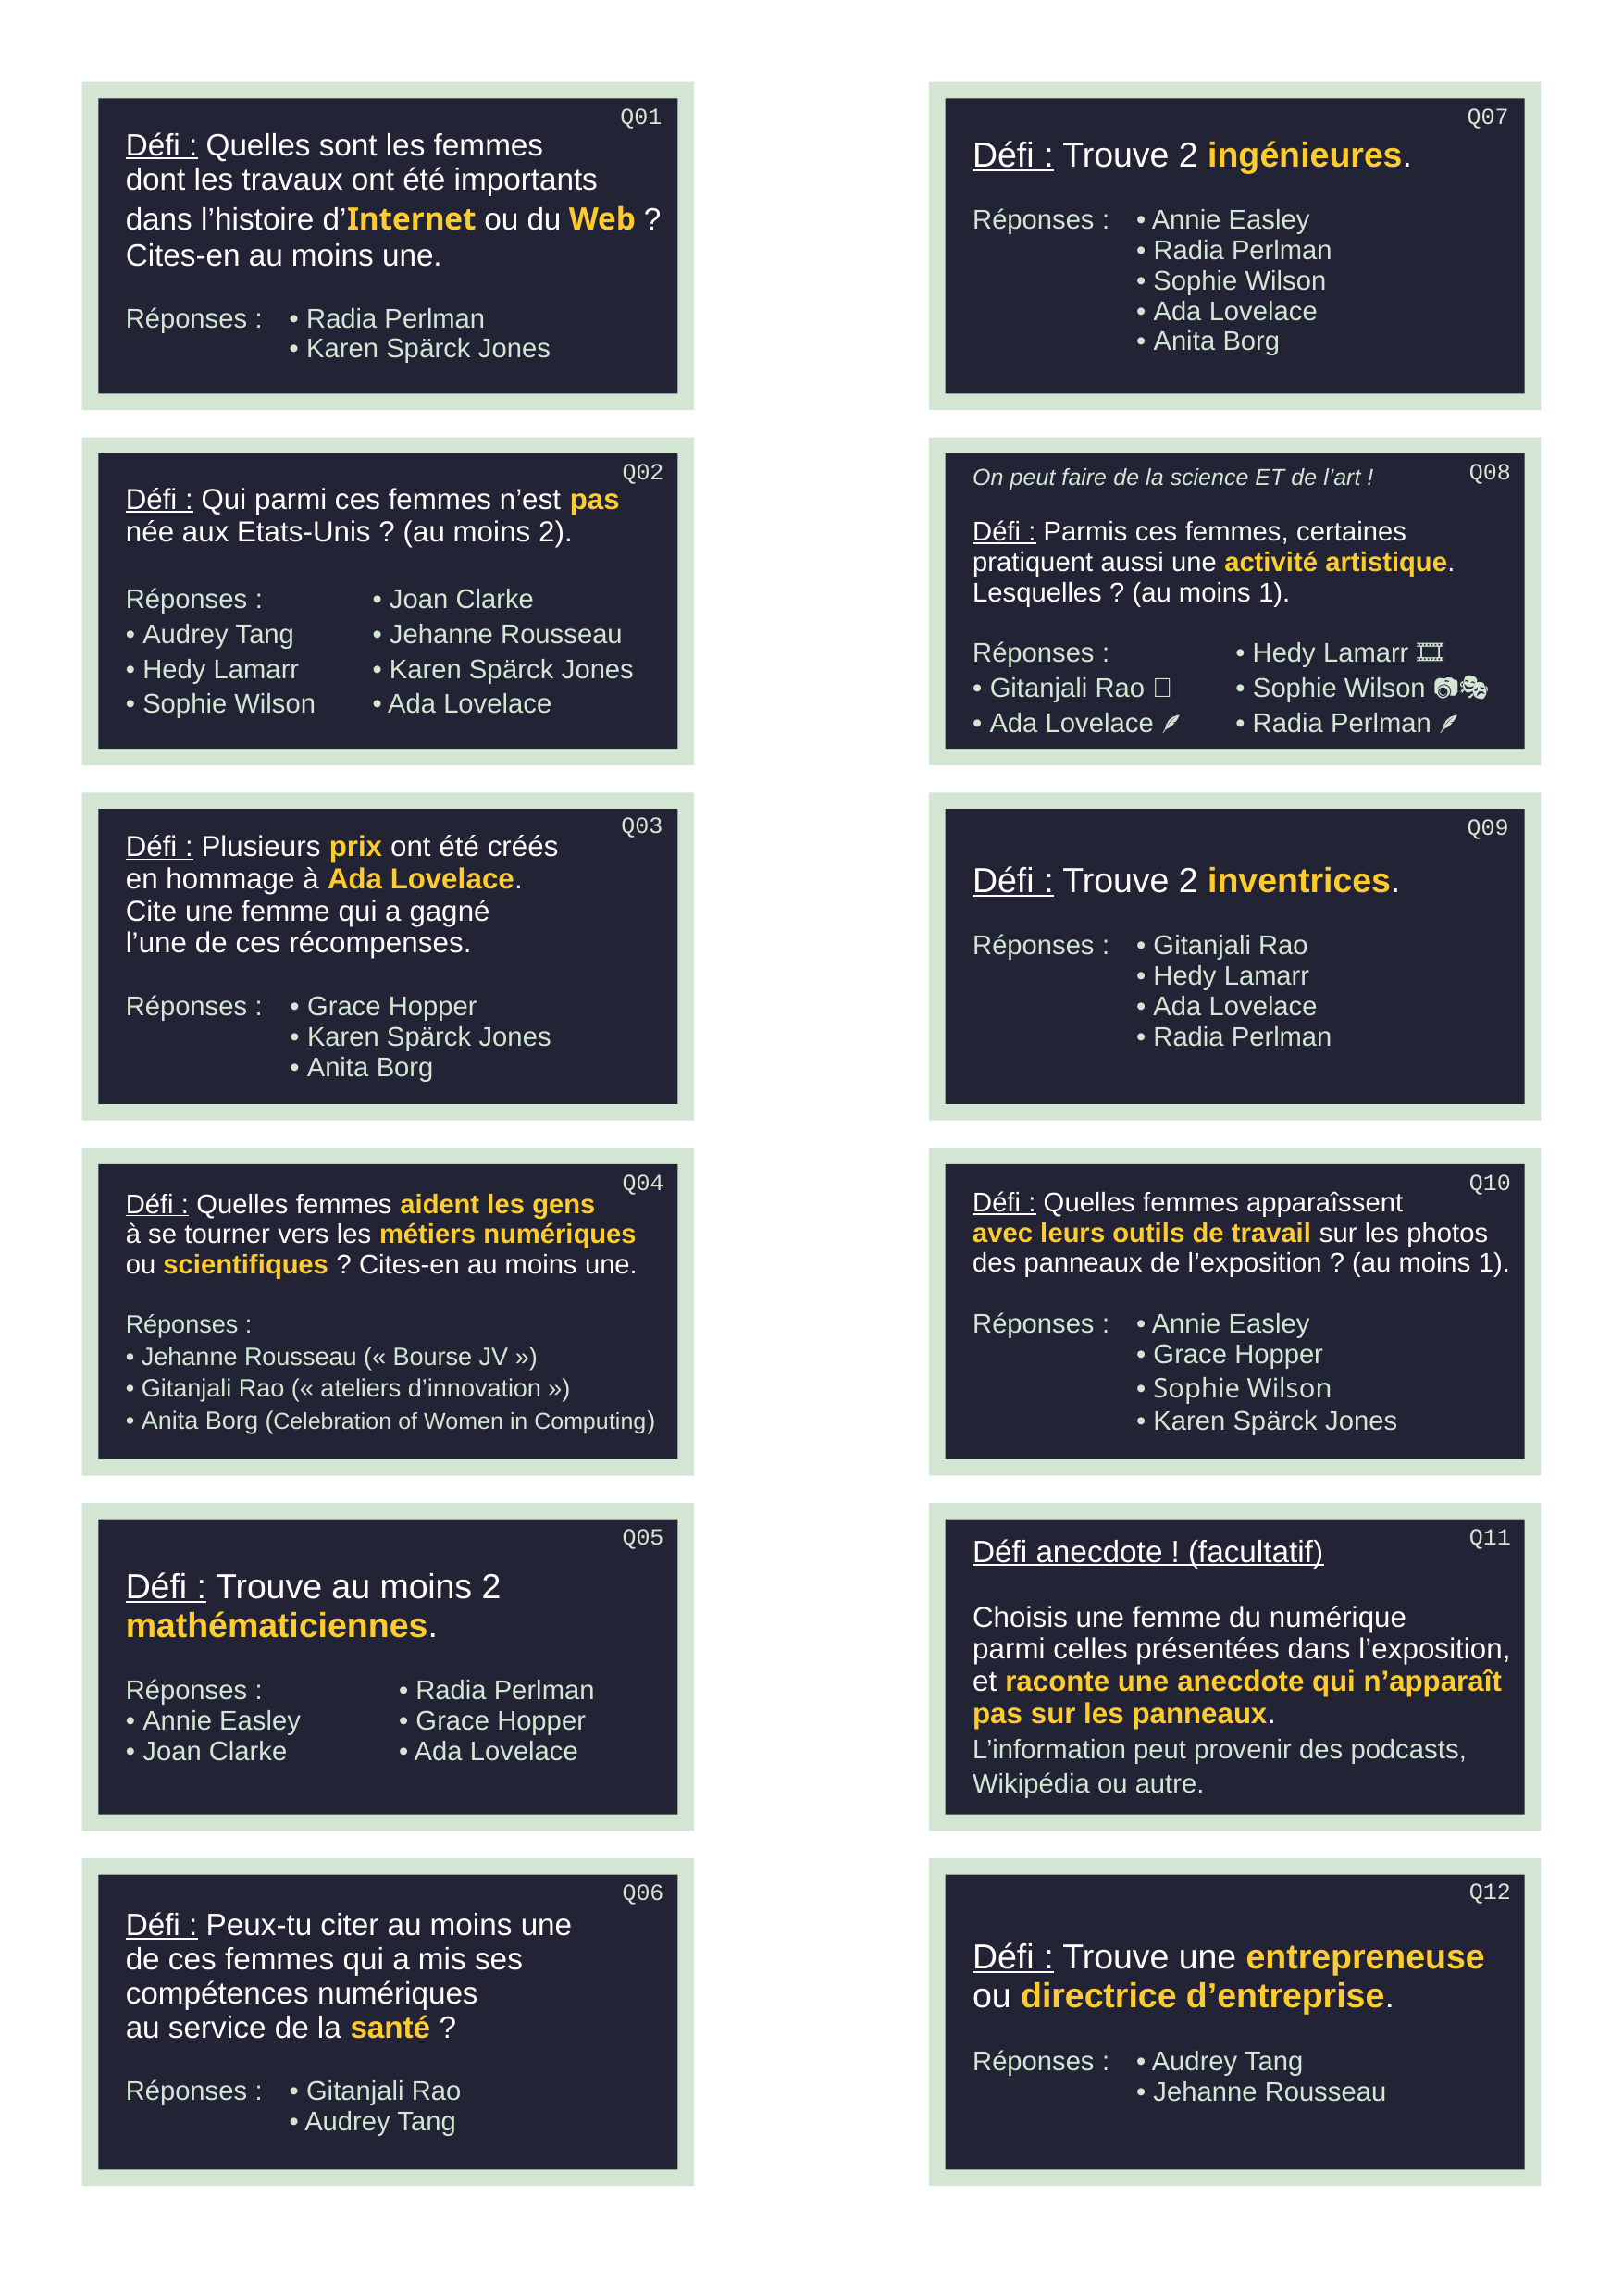

Q01
Q07
Défi : Quelles sont les femmes
dont les travaux ont été importants
dans l’histoire d’Internet ou du Web ?
Cites-en au moins une.
Réponses : 	• Radia Perlman
	• Karen Spärck Jones
Défi : Trouve 2 ingénieures.
Réponses : 	• Annie Easley
	• Radia Perlman
	• Sophie Wilson
	• Ada Lovelace
	• Anita Borg
Q02
Q08
Défi : Qui parmi ces femmes n’est pas
née aux Etats-Unis ? (au moins 2).
Réponses :	• Joan Clarke
• Audrey Tang	• Jehanne Rousseau
• Hedy Lamarr	• Karen Spärck Jones
• Sophie Wilson	• Ada Lovelace
On peut faire de la science ET de l’art !
Défi : Parmis ces femmes, certaines pratiquent aussi une activité artistique. Lesquelles ? (au moins 1).
Réponses :	• Hedy Lamarr 🎞️
• Gitanjali Rao 🎹	• Sophie Wilson 📷🎭
• Ada Lovelace 📜🪶	• Radia Perlman 📜🪶
Q03
Q09
Défi : Plusieurs prix ont été créés
en hommage à Ada Lovelace.
Cite une femme qui a gagné
l’une de ces récompenses.
Réponses : 	• Grace Hopper
	• Karen Spärck Jones
	• Anita Borg
Défi : Trouve 2 inventrices.
Réponses : 	• Gitanjali Rao
	• Hedy Lamarr
	• Ada Lovelace
	• Radia Perlman
Q04
Défi : Quelles femmes apparaîssent
avec leurs outils de travail sur les photos des panneaux de l’exposition ? (au moins 1).
Réponses : 	• Annie Easley
	• Grace Hopper
	• Sophie Wilson
	• Karen Spärck Jones
Q10
Défi : Quelles femmes aident les gens
à se tourner vers les métiers numériques
ou scientifiques ? Cites-en au moins une.
Réponses :
• Jehanne Rousseau (« Bourse JV »)
• Gitanjali Rao (« ateliers d’innovation »)
• Anita Borg (Celebration of Women in Computing)
Défi : Trouve au moins 2
mathématiciennes.
Réponses : 			• Radia Perlman
• Annie Easley		• Grace Hopper
• Joan Clarke			• Ada Lovelace
Q05
Défi anecdote ! (facultatif)
Choisis une femme du numérique
parmi celles présentées dans l’exposition,
et raconte une anecdote qui n’apparaît pas sur les panneaux.
L’information peut provenir des podcasts, Wikipédia ou autre.
Q11
Q12
Défi : Peux-tu citer au moins une
de ces femmes qui a mis ses compétences numériques
au service de la santé ?
Réponses : 	• Gitanjali Rao
	• Audrey Tang
Q06
Défi : Trouve une entrepreneuse
ou directrice d’entreprise.
Réponses : 	• Audrey Tang
	• Jehanne Rousseau